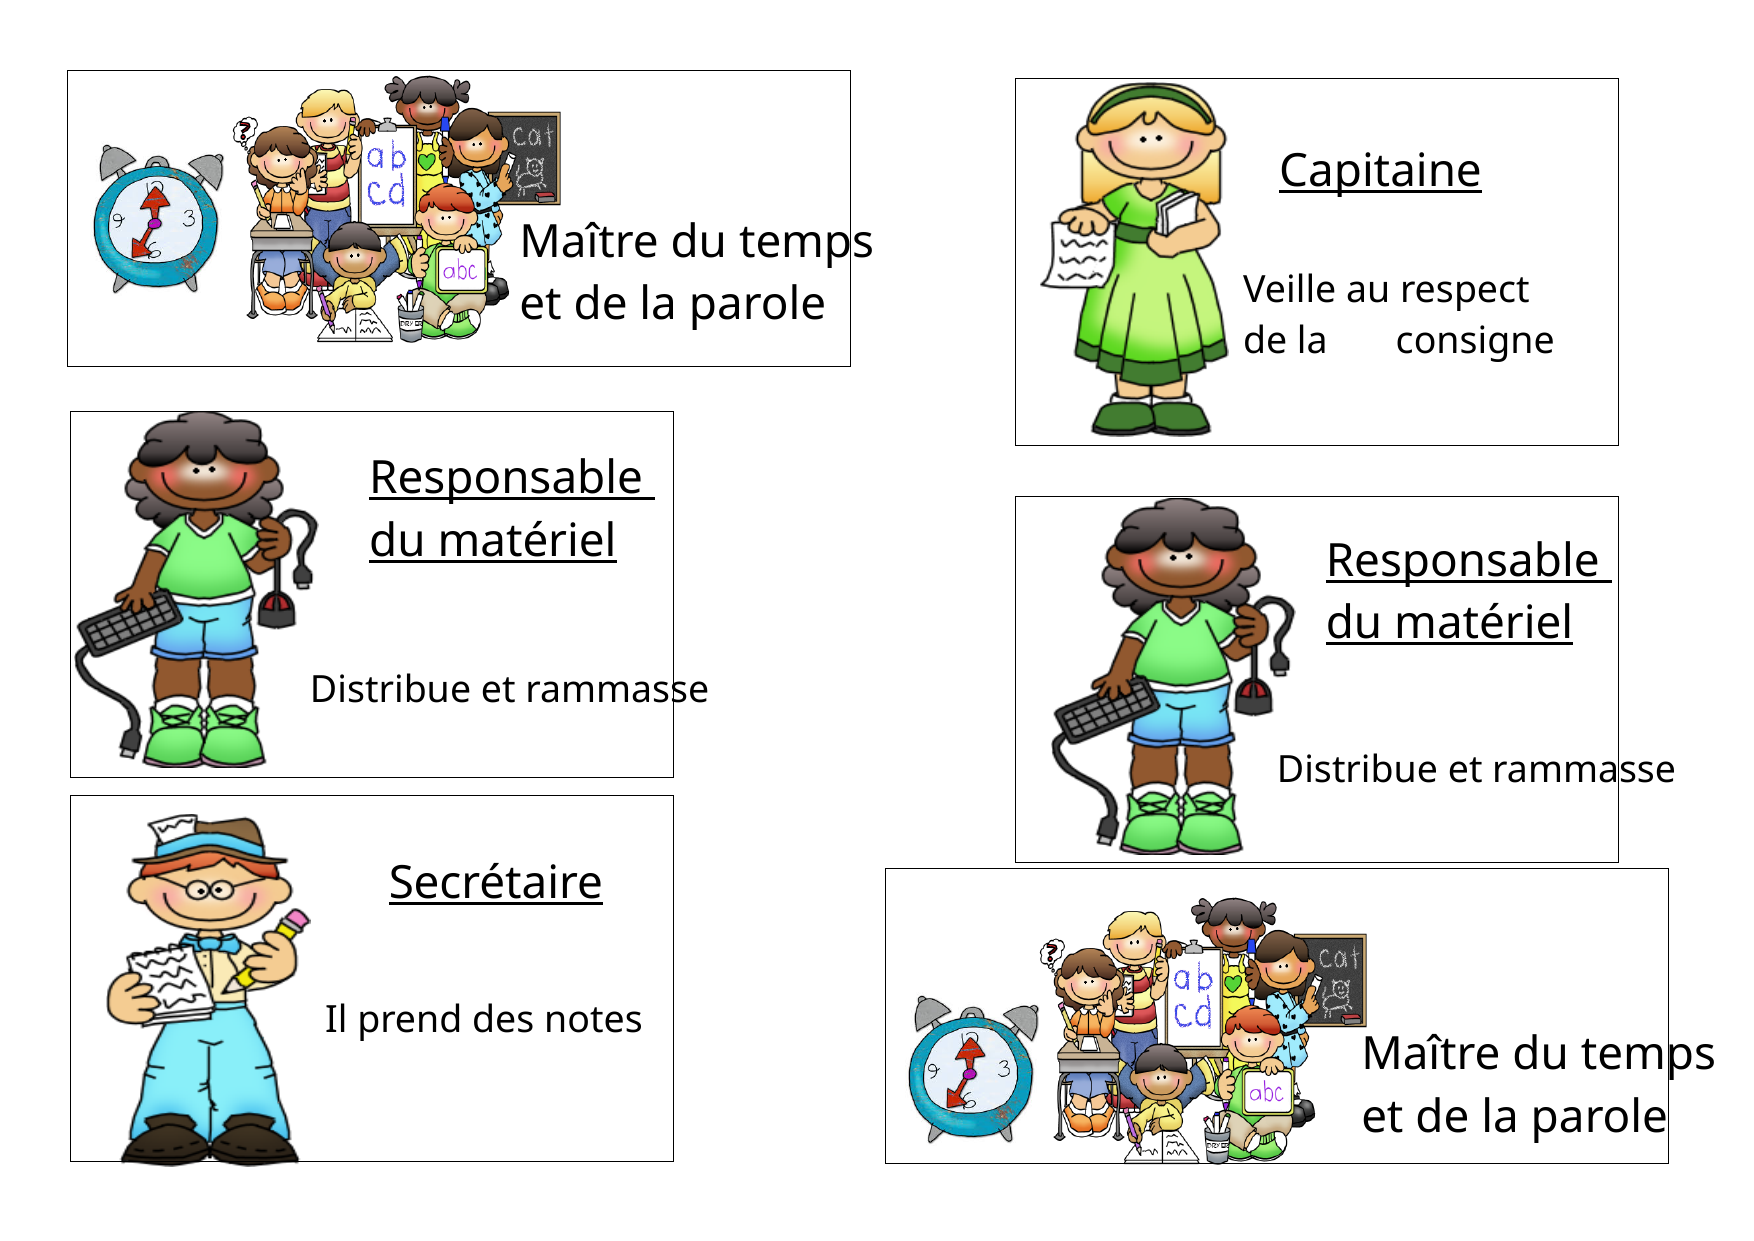

Capitaine
Veille au respect de la consigne
Maître du temps
et de la parole
Responsable
du matériel
Responsable
du matériel
Distribue et rammasse
Distribue et rammasse
Secrétaire
Il prend des notes
Maître du temps
et de la parole